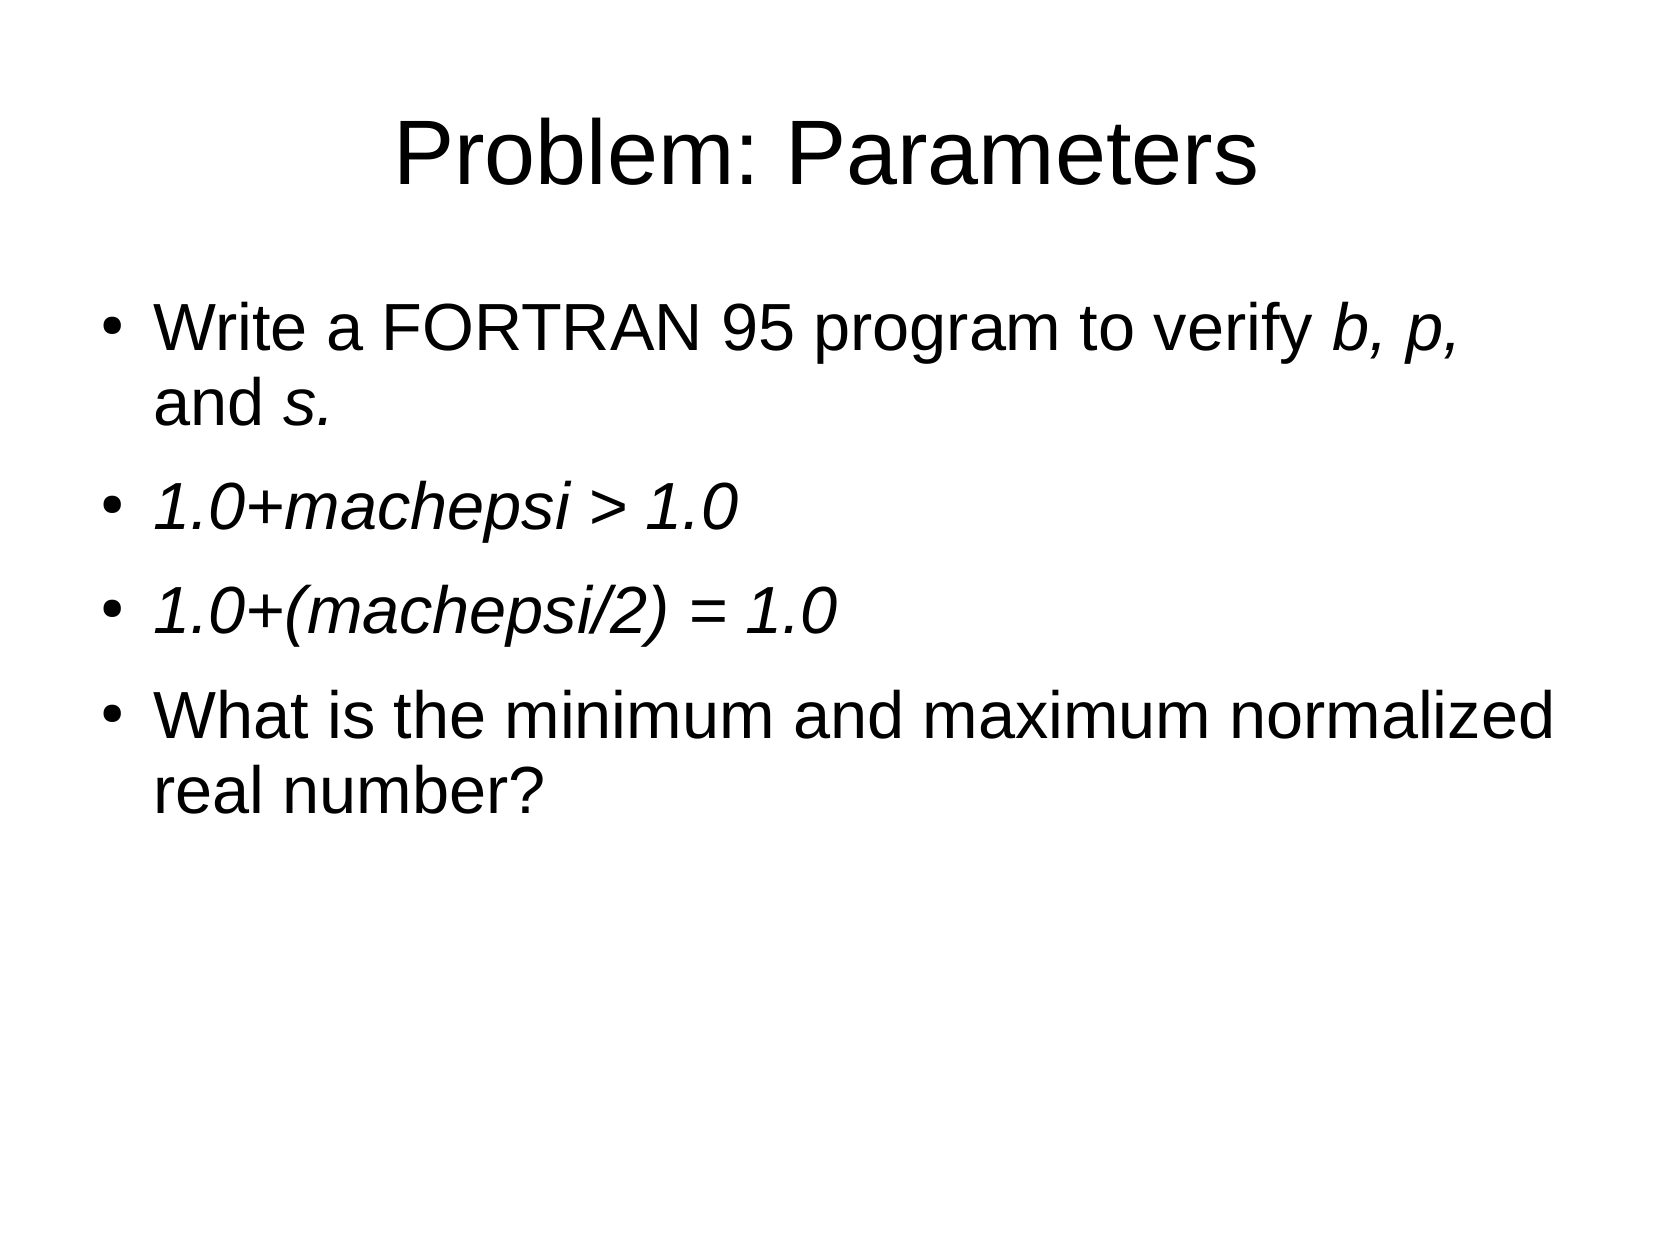

# Problem: Parameters
Write a FORTRAN 95 program to verify b, p, and s.
1.0+machepsi > 1.0
1.0+(machepsi/2) = 1.0
What is the minimum and maximum normalized real number?